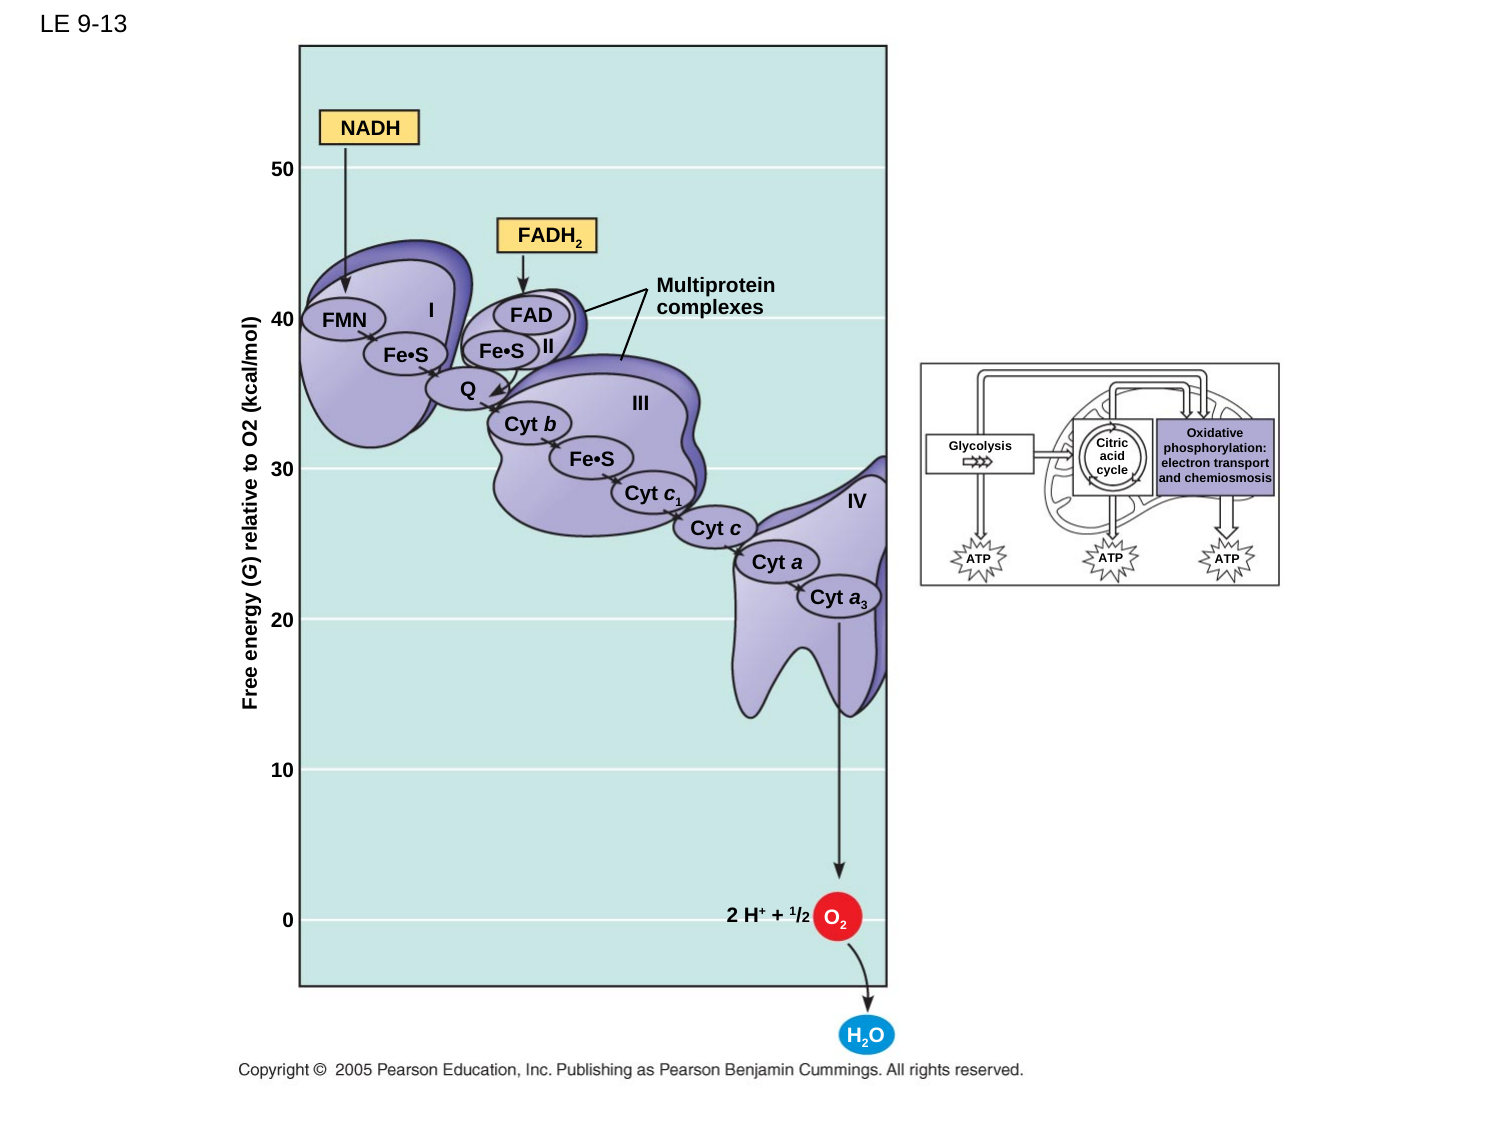

# LE 9-13
NADH
50
FADH2
Multiprotein
complexes
I
FAD
40
FMN
II
Fe•S
Fe•S
Q
III
Cyt b
Oxidative
phosphorylation:
electron transport
and chemiosmosis
Citric
acid
cycle
Glycolysis
Fe•S
30
Cyt c1
IV
Free energy (G) relative to O2 (kcal/mol)
Cyt c
ATP
ATP
ATP
Cyt a
Cyt a3
20
10
2 H+ + 1/2
O2
0
H2O